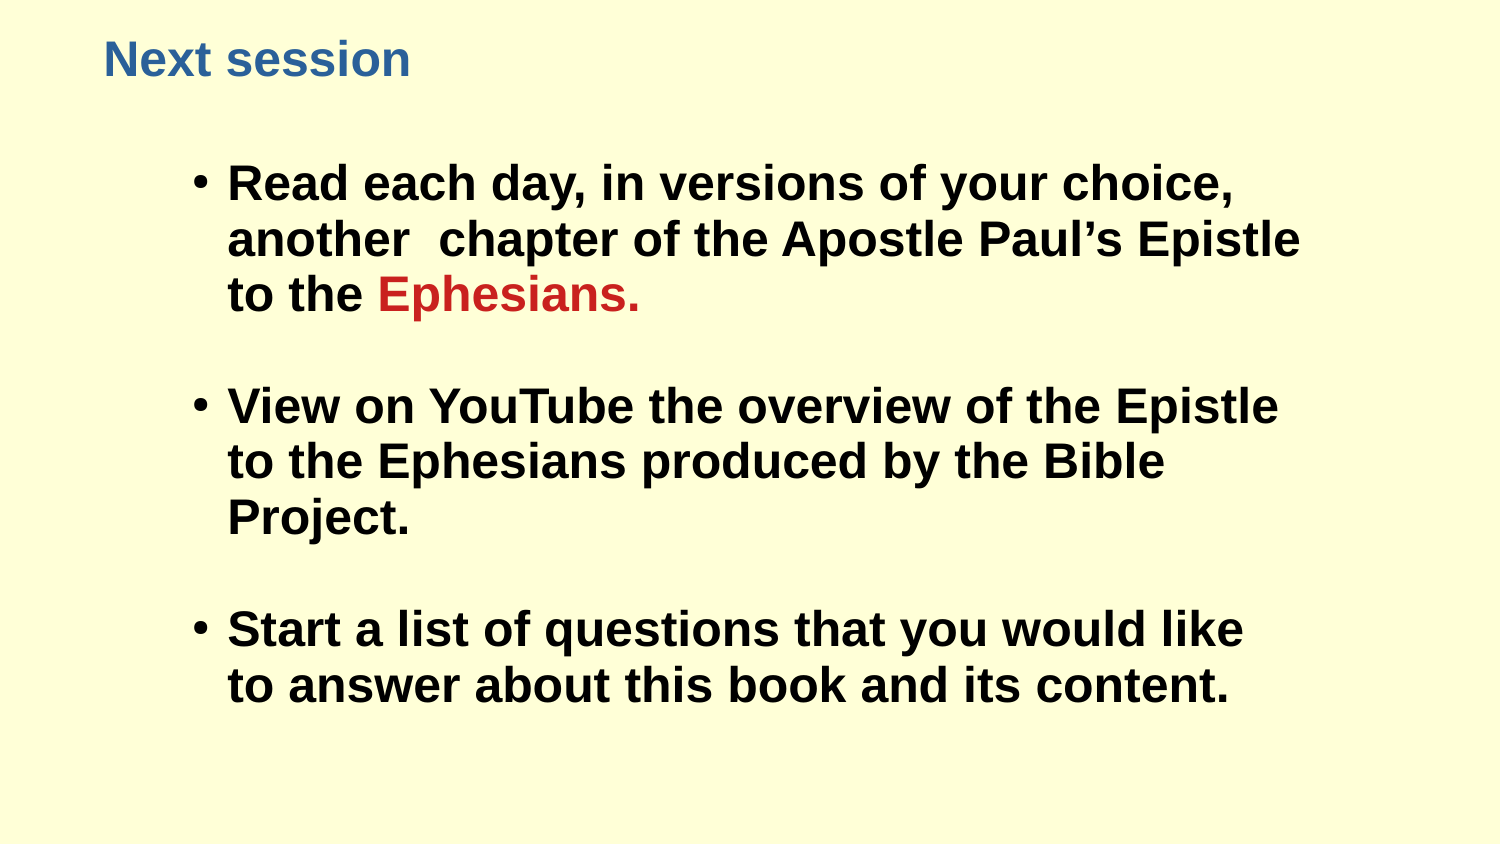

Next session
Read each day, in versions of your choice, another chapter of the Apostle Paul’s Epistle to the Ephesians.
View on YouTube the overview of the Epistle to the Ephesians produced by the Bible Project.
Start a list of questions that you would like
to answer about this book and its content.